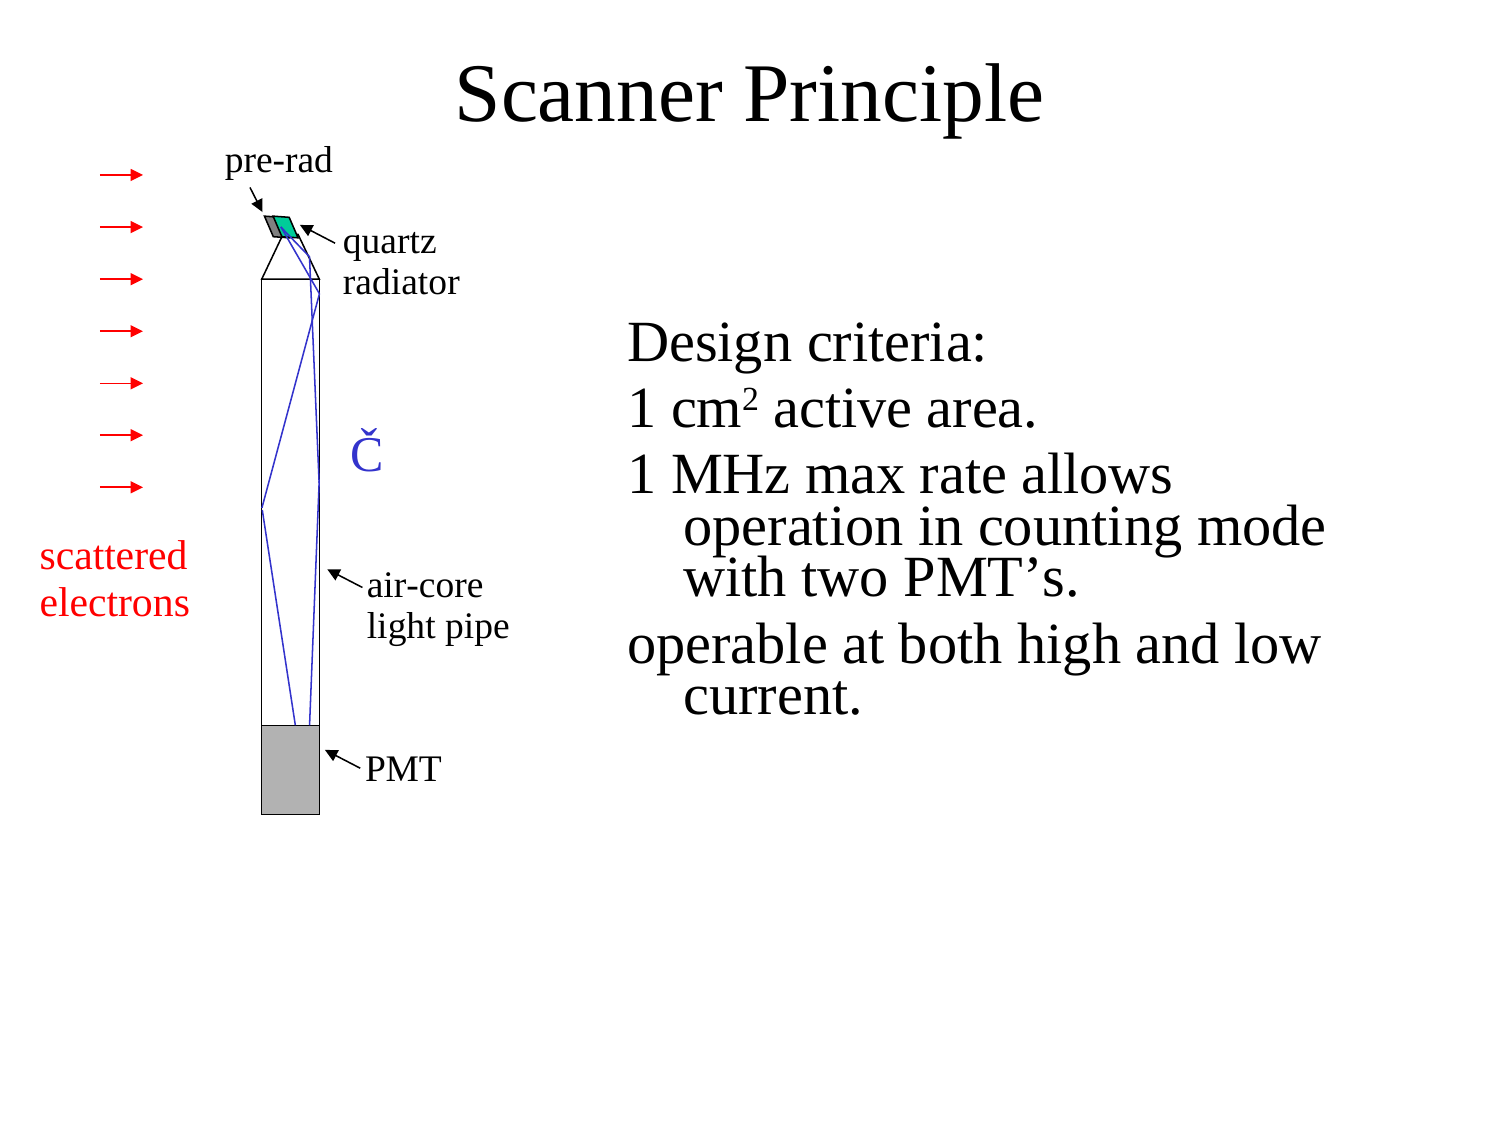

# Scanner Principle
pre-rad
quartz
radiator
Design criteria:
1 cm2 active area.
1 MHz max rate allows operation in counting mode with two PMT’s.
operable at both high and low current.
Č
scattered
electrons
air-core
light pipe
PMT